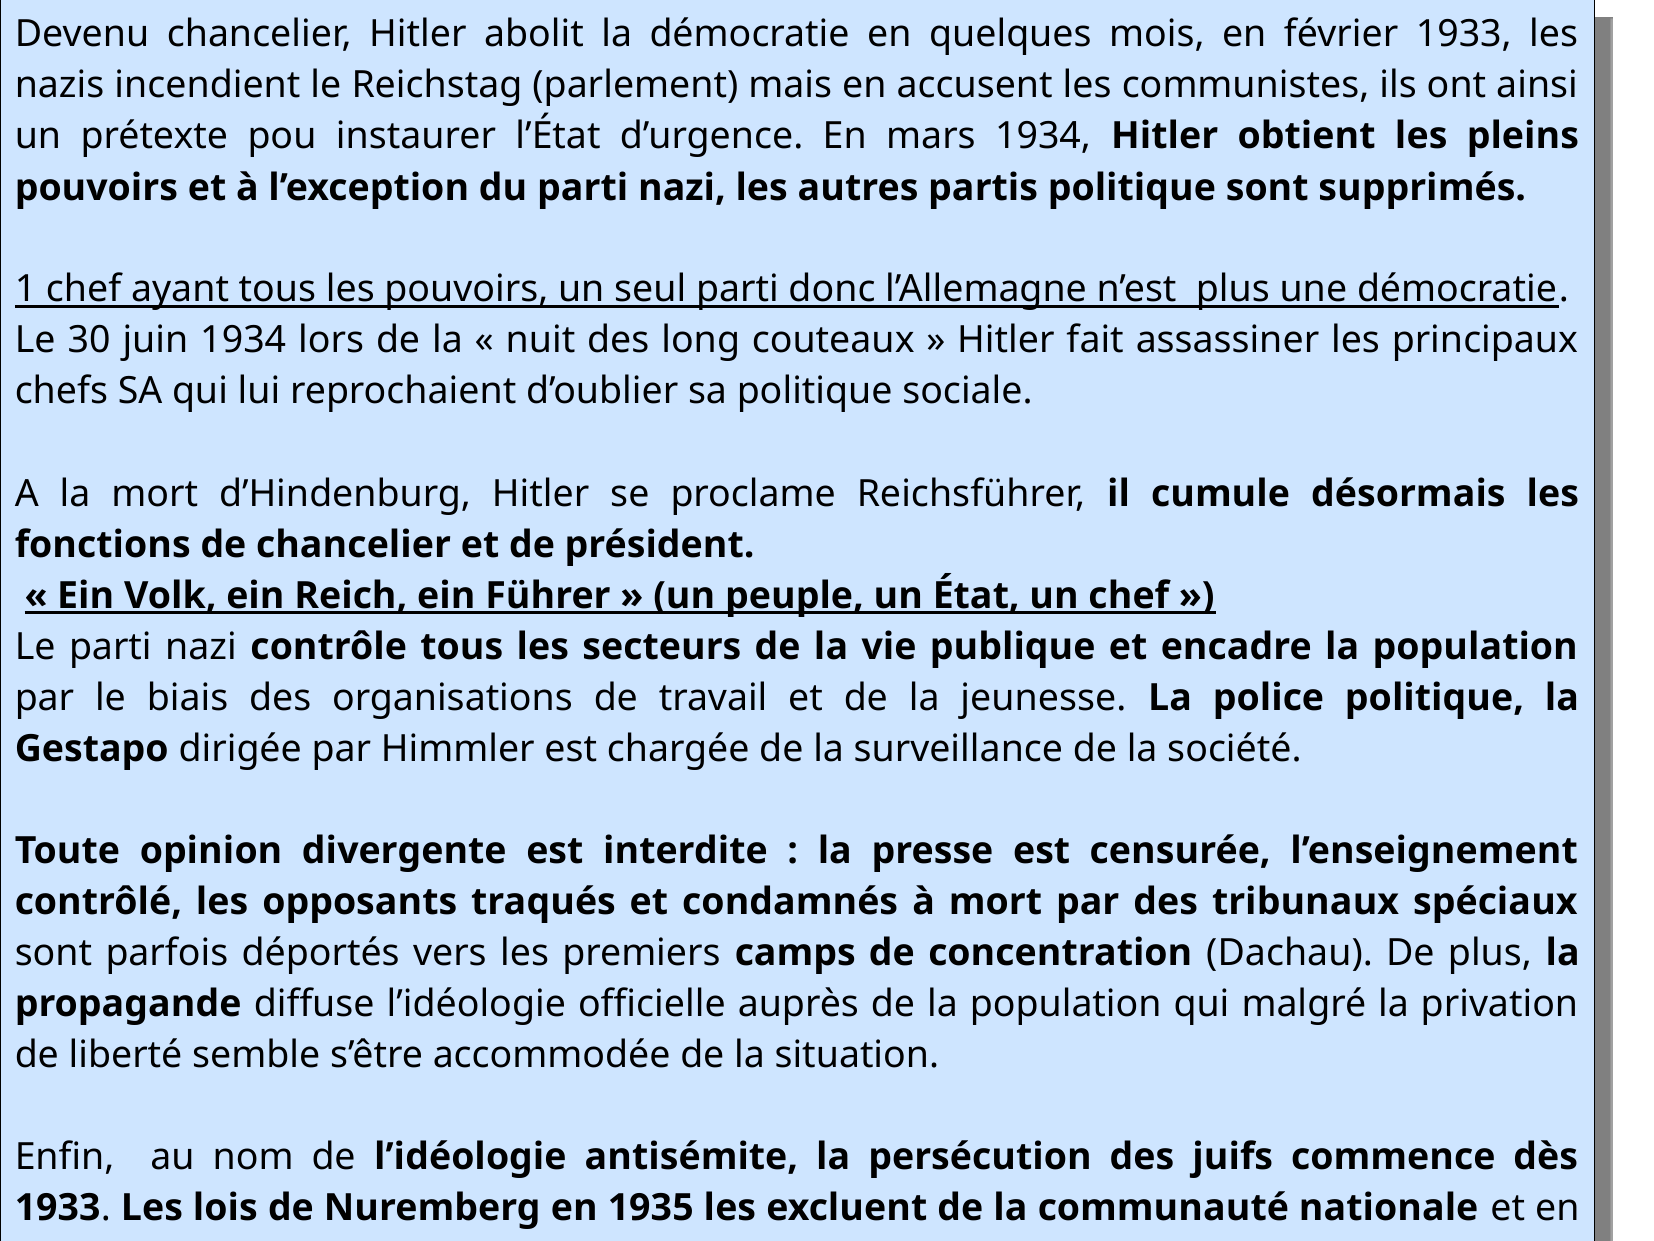

Devenu chancelier, Hitler abolit la démocratie en quelques mois, en février 1933, les nazis incendient le Reichstag (parlement) mais en accusent les communistes, ils ont ainsi un prétexte pou instaurer l’État d’urgence. En mars 1934, Hitler obtient les pleins pouvoirs et à l’exception du parti nazi, les autres partis politique sont supprimés.
1 chef ayant tous les pouvoirs, un seul parti donc l’Allemagne n’est plus une démocratie.
Le 30 juin 1934 lors de la « nuit des long couteaux » Hitler fait assassiner les principaux chefs SA qui lui reprochaient d’oublier sa politique sociale.
A la mort d’Hindenburg, Hitler se proclame Reichsführer, il cumule désormais les fonctions de chancelier et de président.
 « Ein Volk, ein Reich, ein Führer » (un peuple, un État, un chef »)
Le parti nazi contrôle tous les secteurs de la vie publique et encadre la population par le biais des organisations de travail et de la jeunesse. La police politique, la Gestapo dirigée par Himmler est chargée de la surveillance de la société.
Toute opinion divergente est interdite : la presse est censurée, l’enseignement contrôlé, les opposants traqués et condamnés à mort par des tribunaux spéciaux sont parfois déportés vers les premiers camps de concentration (Dachau). De plus, la propagande diffuse l’idéologie officielle auprès de la population qui malgré la privation de liberté semble s’être accommodée de la situation.
Enfin, au nom de l’idéologie antisémite, la persécution des juifs commence dès 1933. Les lois de Nuremberg en 1935 les excluent de la communauté nationale et en novembre 1938 la « Nuit de cristal » marque le début des violences physiques.